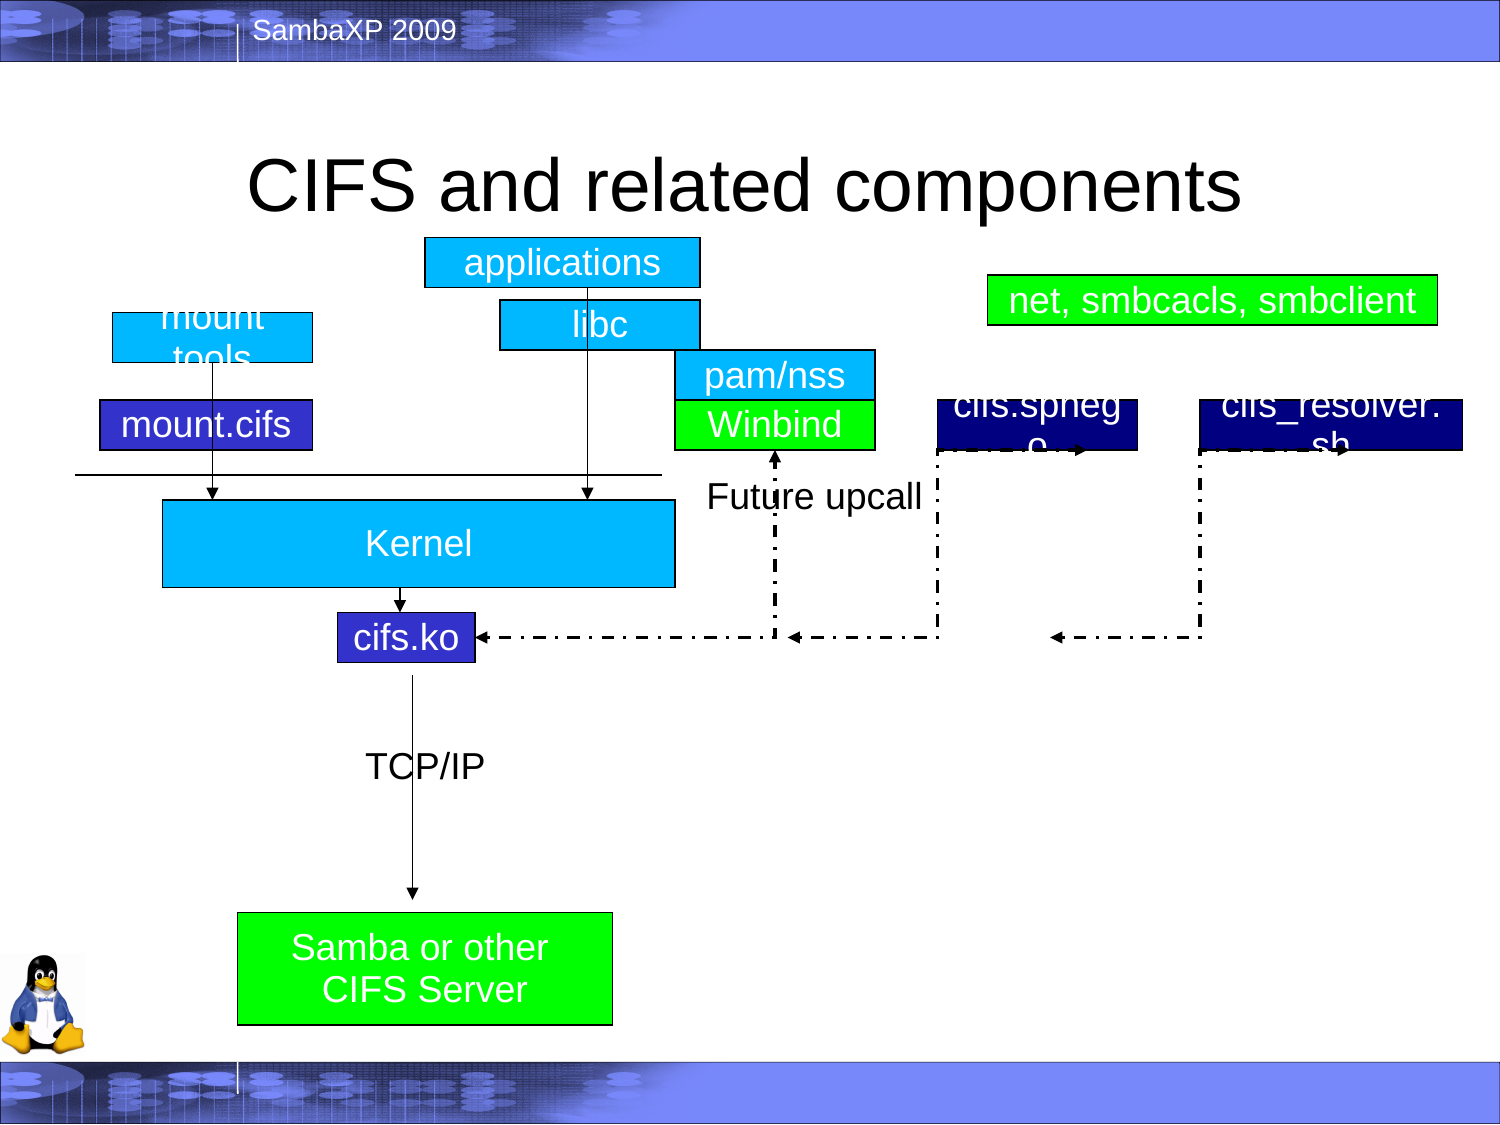

# CIFS and related components
applications
net, smbcacls, smbclient
libc
mount tools
pam/nss
mount.cifs
Winbind
cifs.spnego
cifs_resolver.sh
Future upcall
Kernel
cifs.ko
TCP/IP
Samba or other
CIFS Server